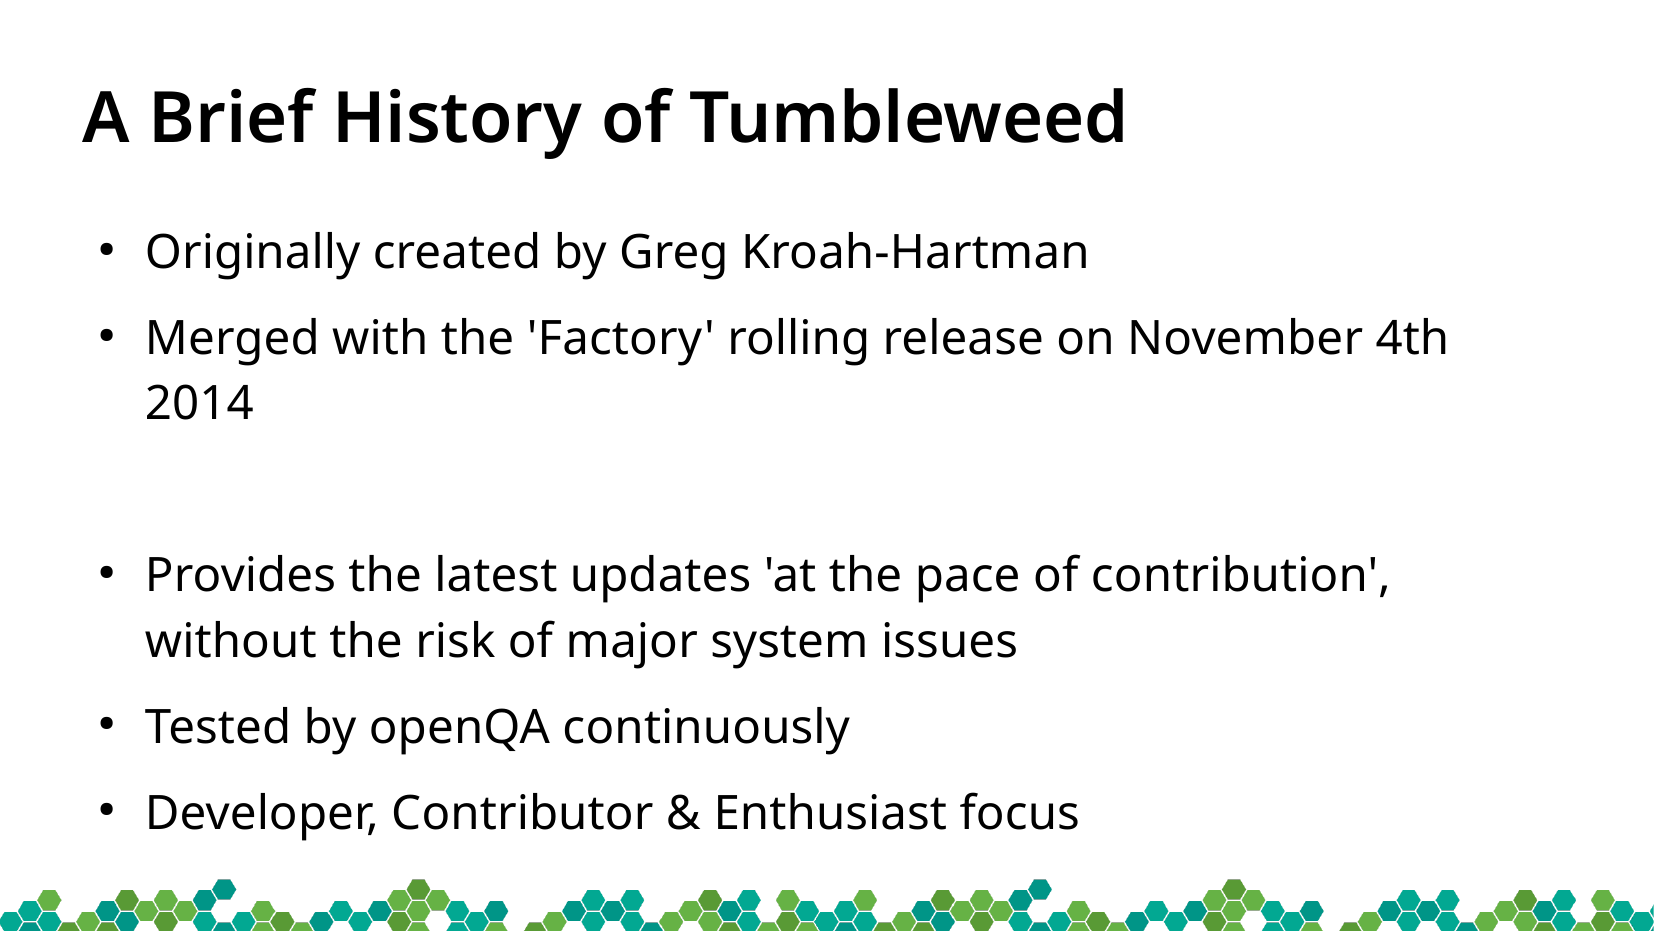

# A Brief History of Tumbleweed
Originally created by Greg Kroah-Hartman
Merged with the 'Factory' rolling release on November 4th 2014
Provides the latest updates 'at the pace of contribution', without the risk of major system issues
Tested by openQA continuously
Developer, Contributor & Enthusiast focus